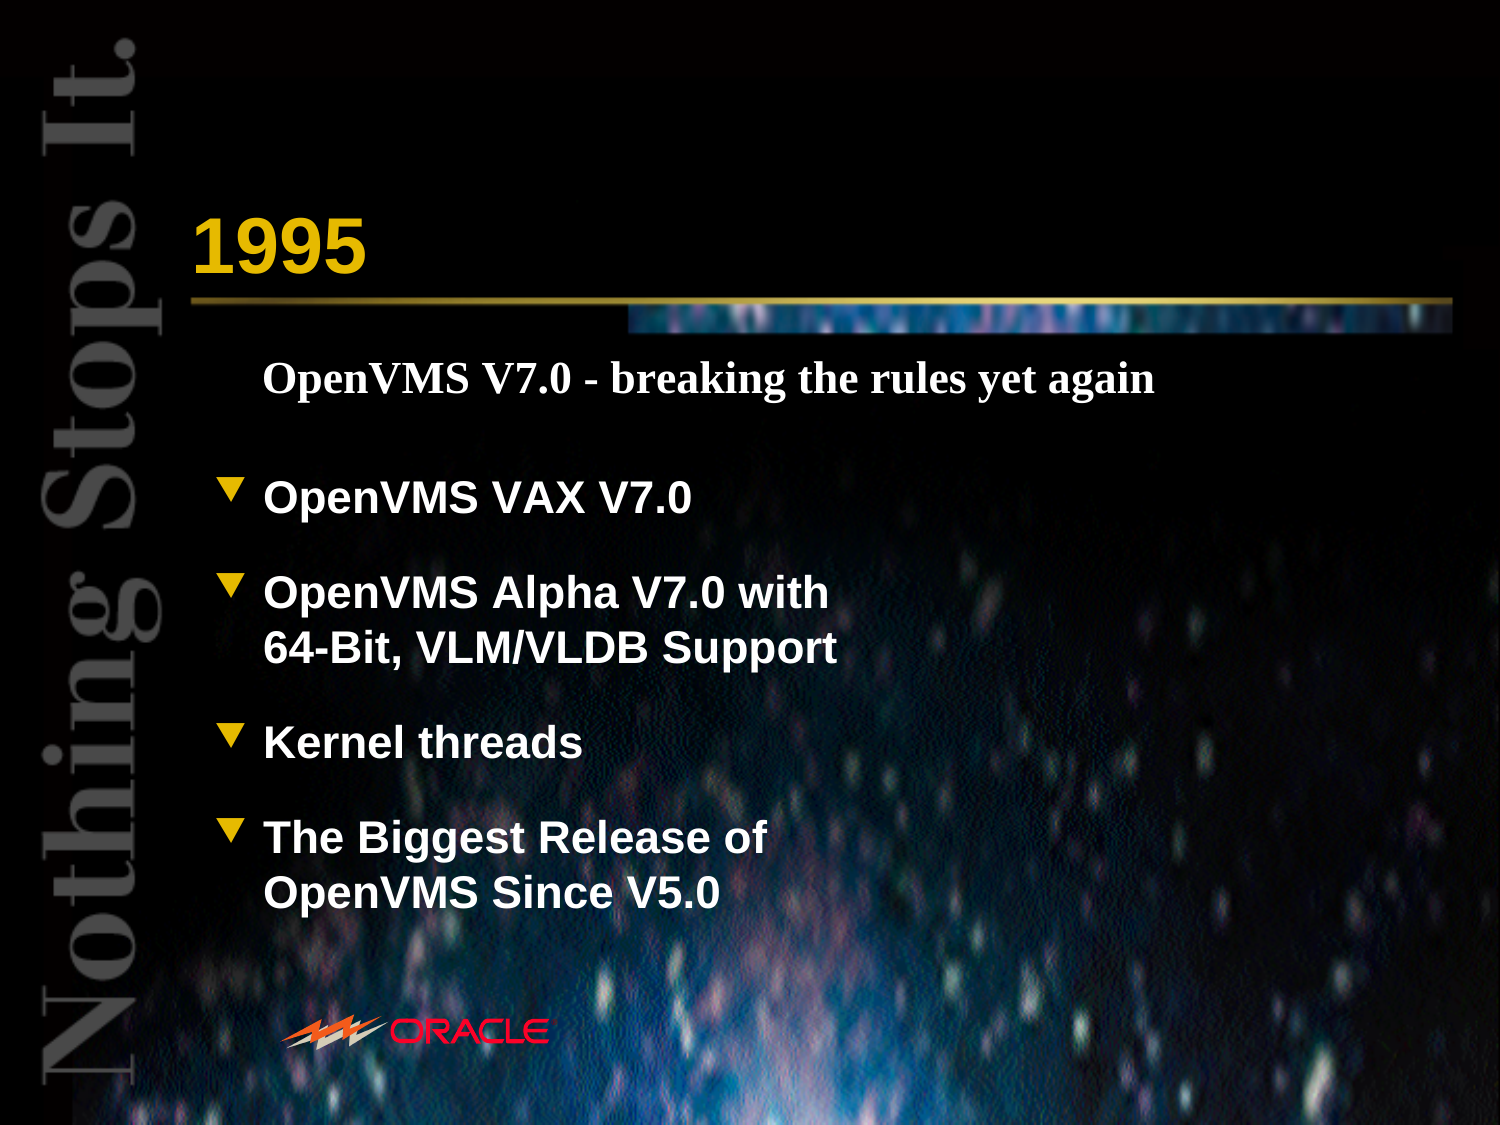

# 1995 1996 1997 1998 1999 2000...
OpenVMS V7.0 - breaking the rules yet again
OpenVMS VAX V7.0
OpenVMS Alpha V7.0 with
64-Bit, VLM/VLDB Support
Kernel threads
The Biggest Release of OpenVMS Since V5.0
®